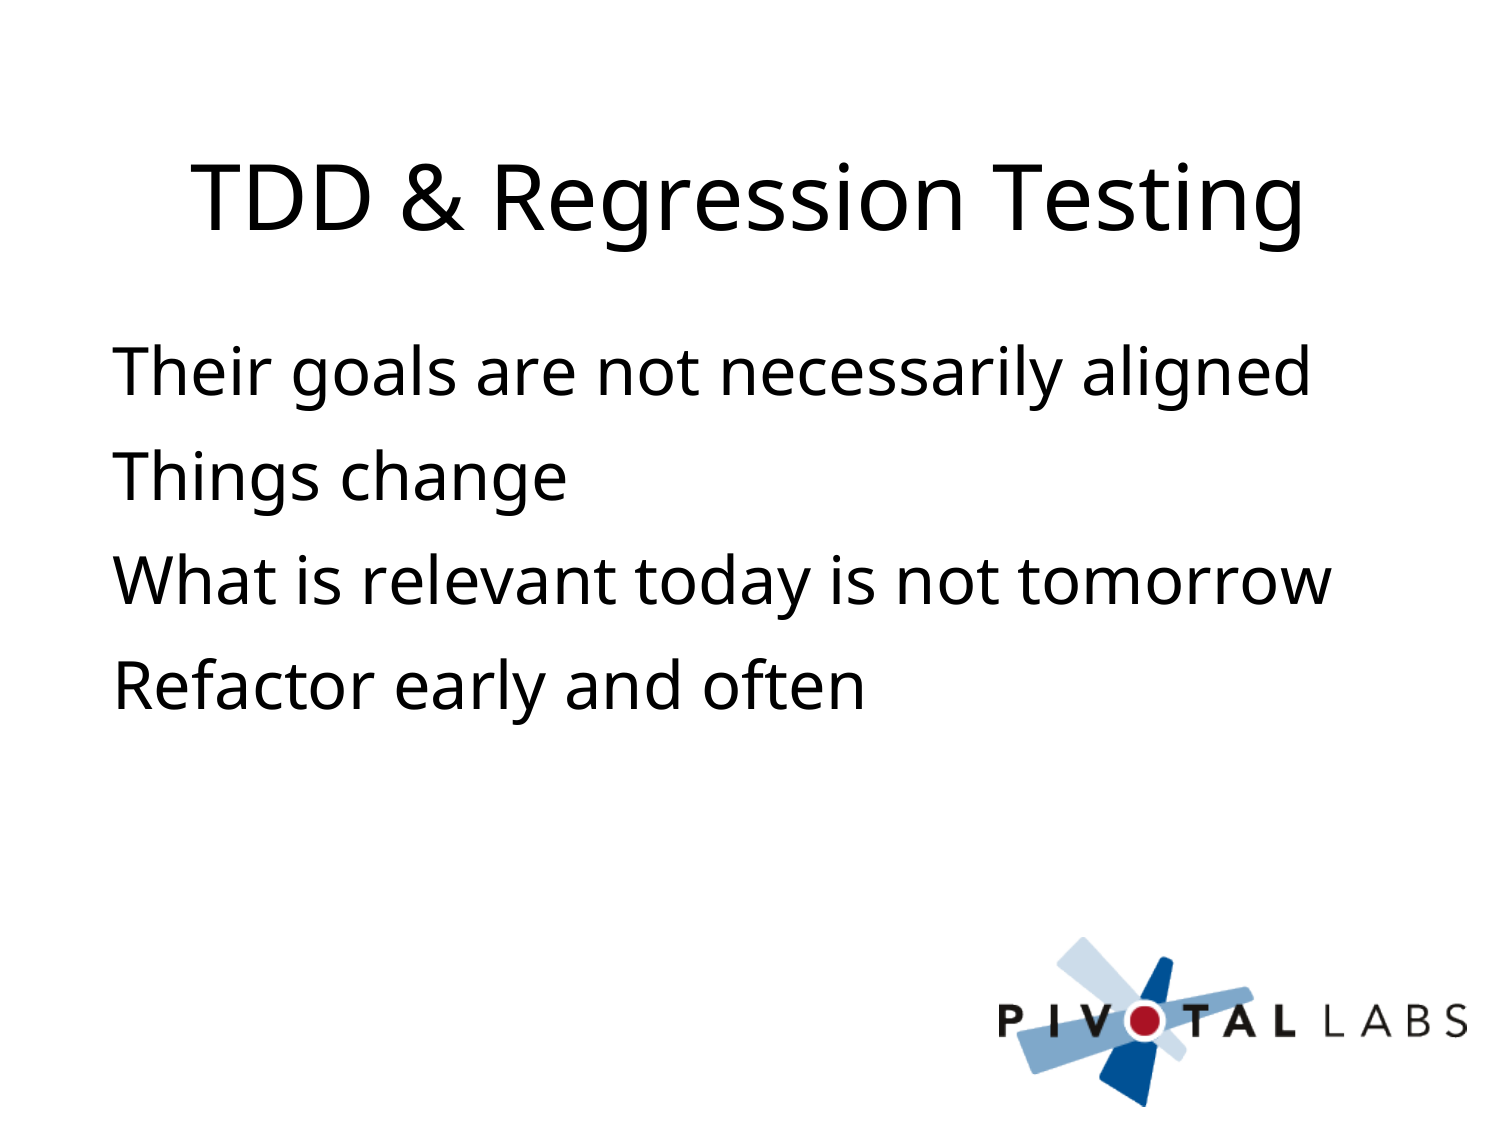

# TDD & Regression Testing
Their goals are not necessarily aligned
Things change
What is relevant today is not tomorrow
Refactor early and often